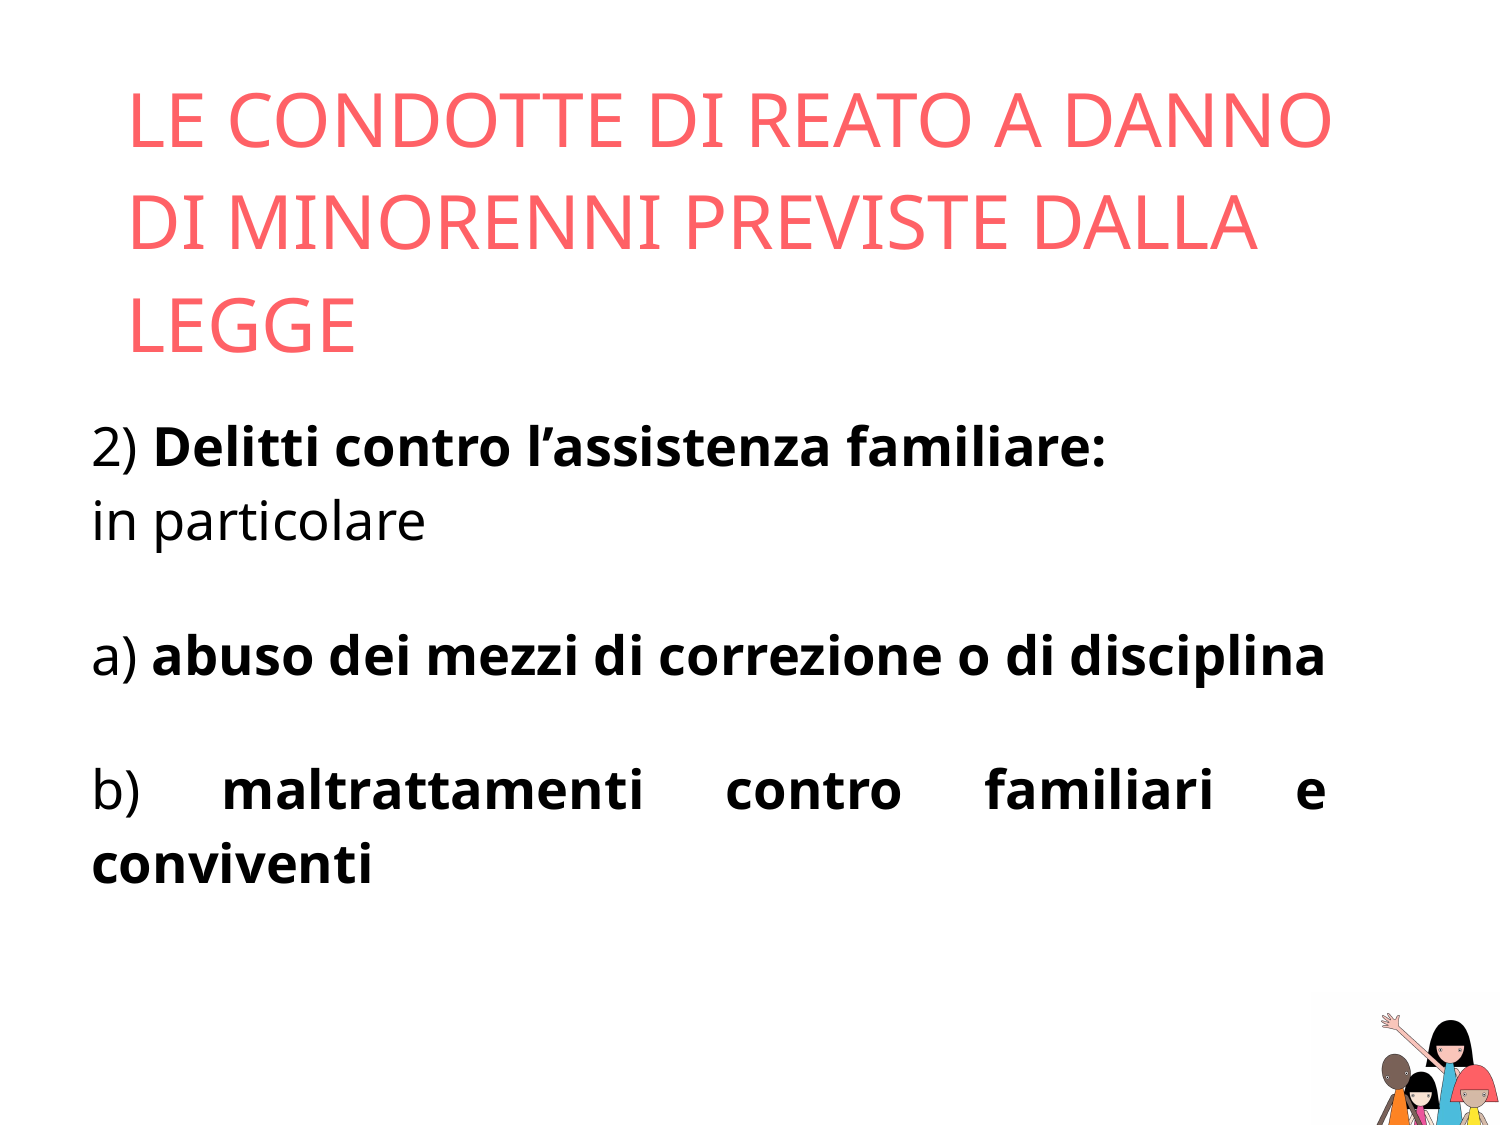

LE CONDOTTE DI REATO A DANNO DI MINORENNI PREVISTE DALLA LEGGE
2) Delitti contro l’assistenza familiare:
in particolare
a) abuso dei mezzi di correzione o di disciplina
b) maltrattamenti contro familiari e conviventi
: